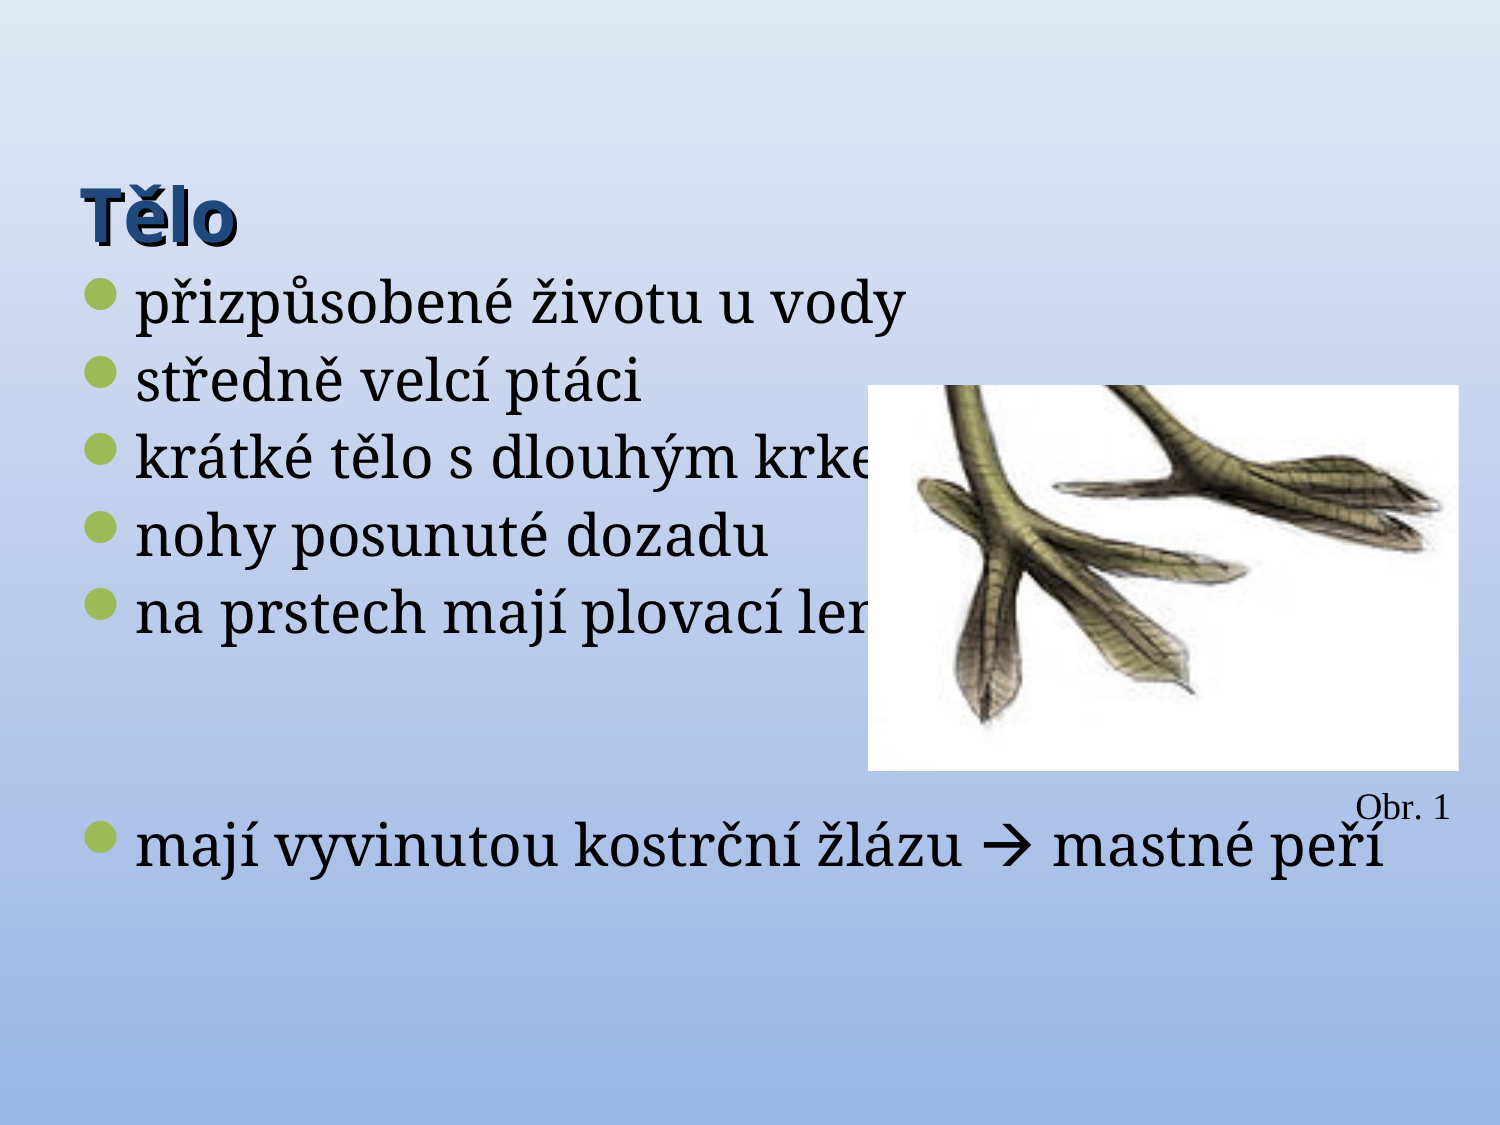

# Tělo
přizpůsobené životu u vody
středně velcí ptáci
krátké tělo s dlouhým krkem
nohy posunuté dozadu
na prstech mají plovací lemy
mají vyvinutou kostrční žlázu  mastné peří
Obr. 1